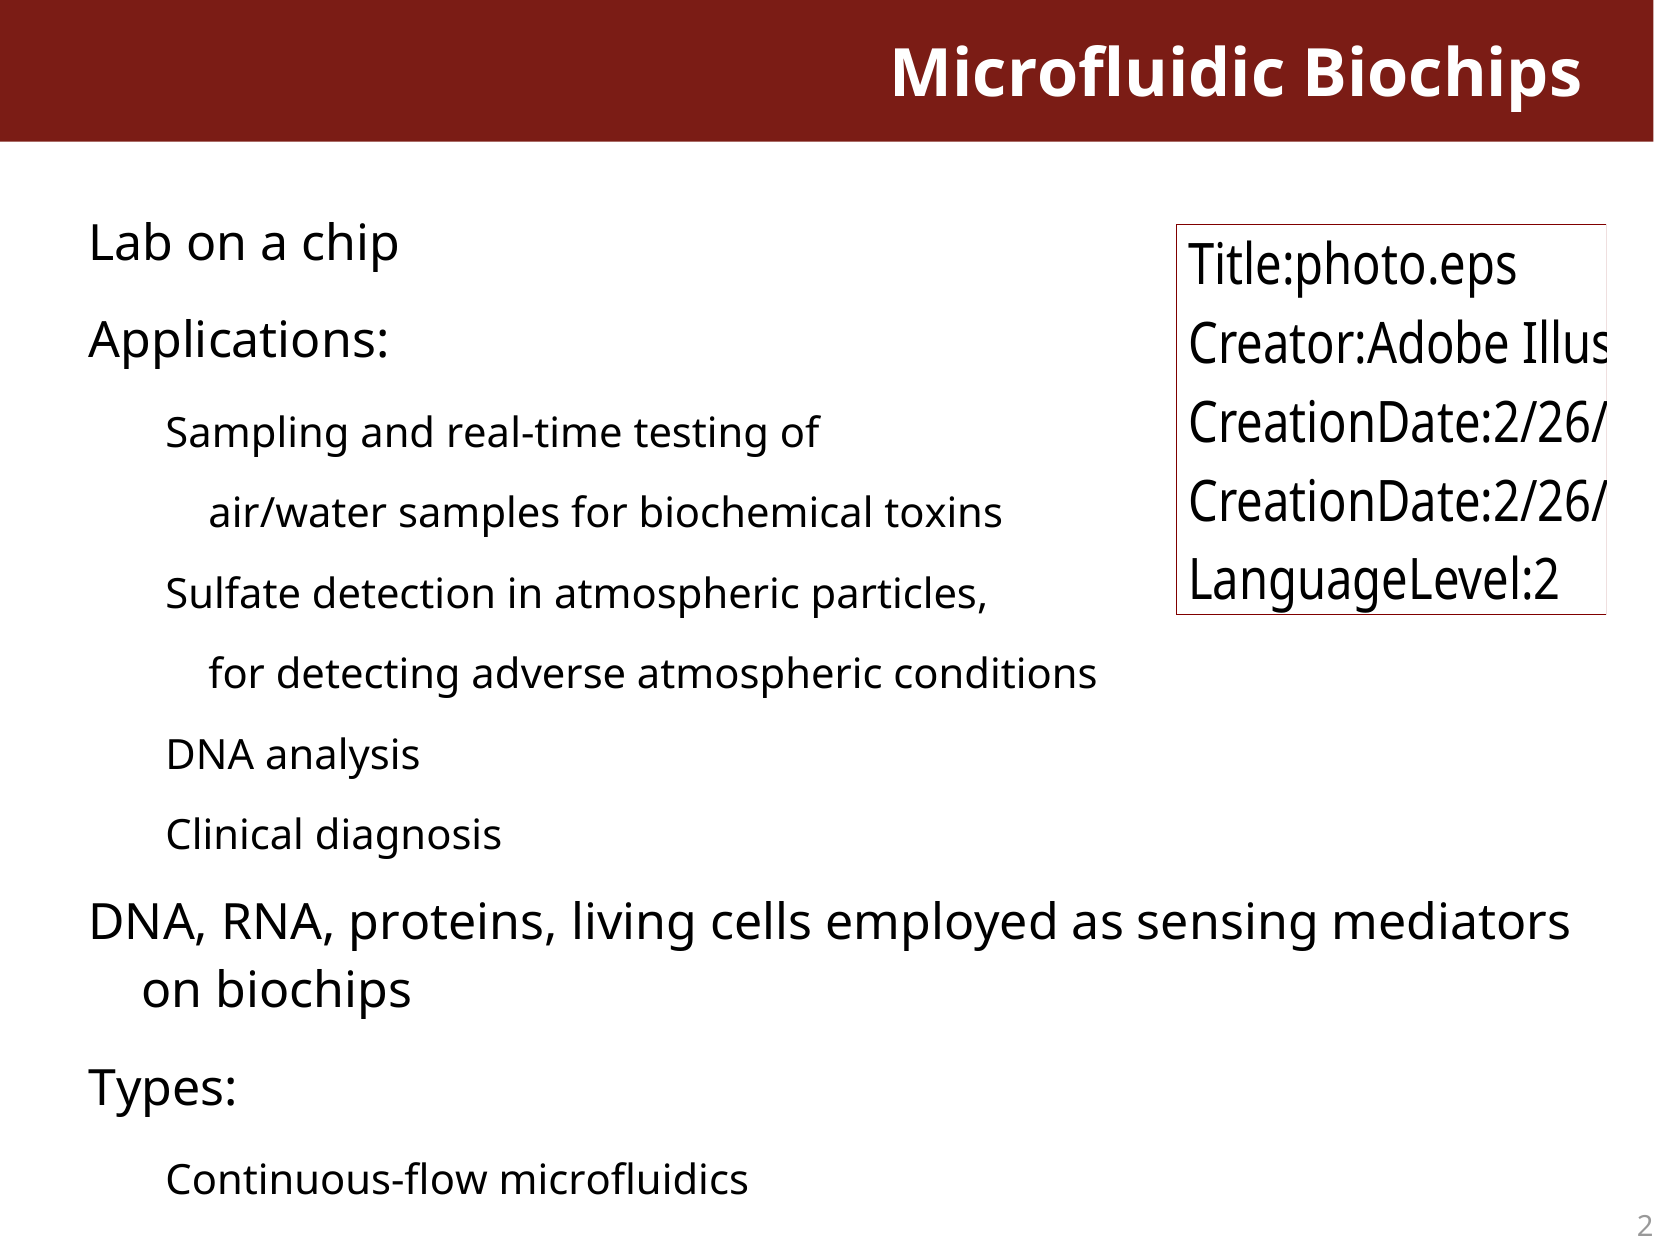

# Microfluidic Biochips
Lab on a chip
Applications:
Sampling and real-time testing of
 air/water samples for biochemical toxins
Sulfate detection in atmospheric particles,
 for detecting adverse atmospheric conditions
DNA analysis
Clinical diagnosis
DNA, RNA, proteins, living cells employed as sensing mediators on biochips
Types:
Continuous-flow microfluidics
Digital microfluidic
2